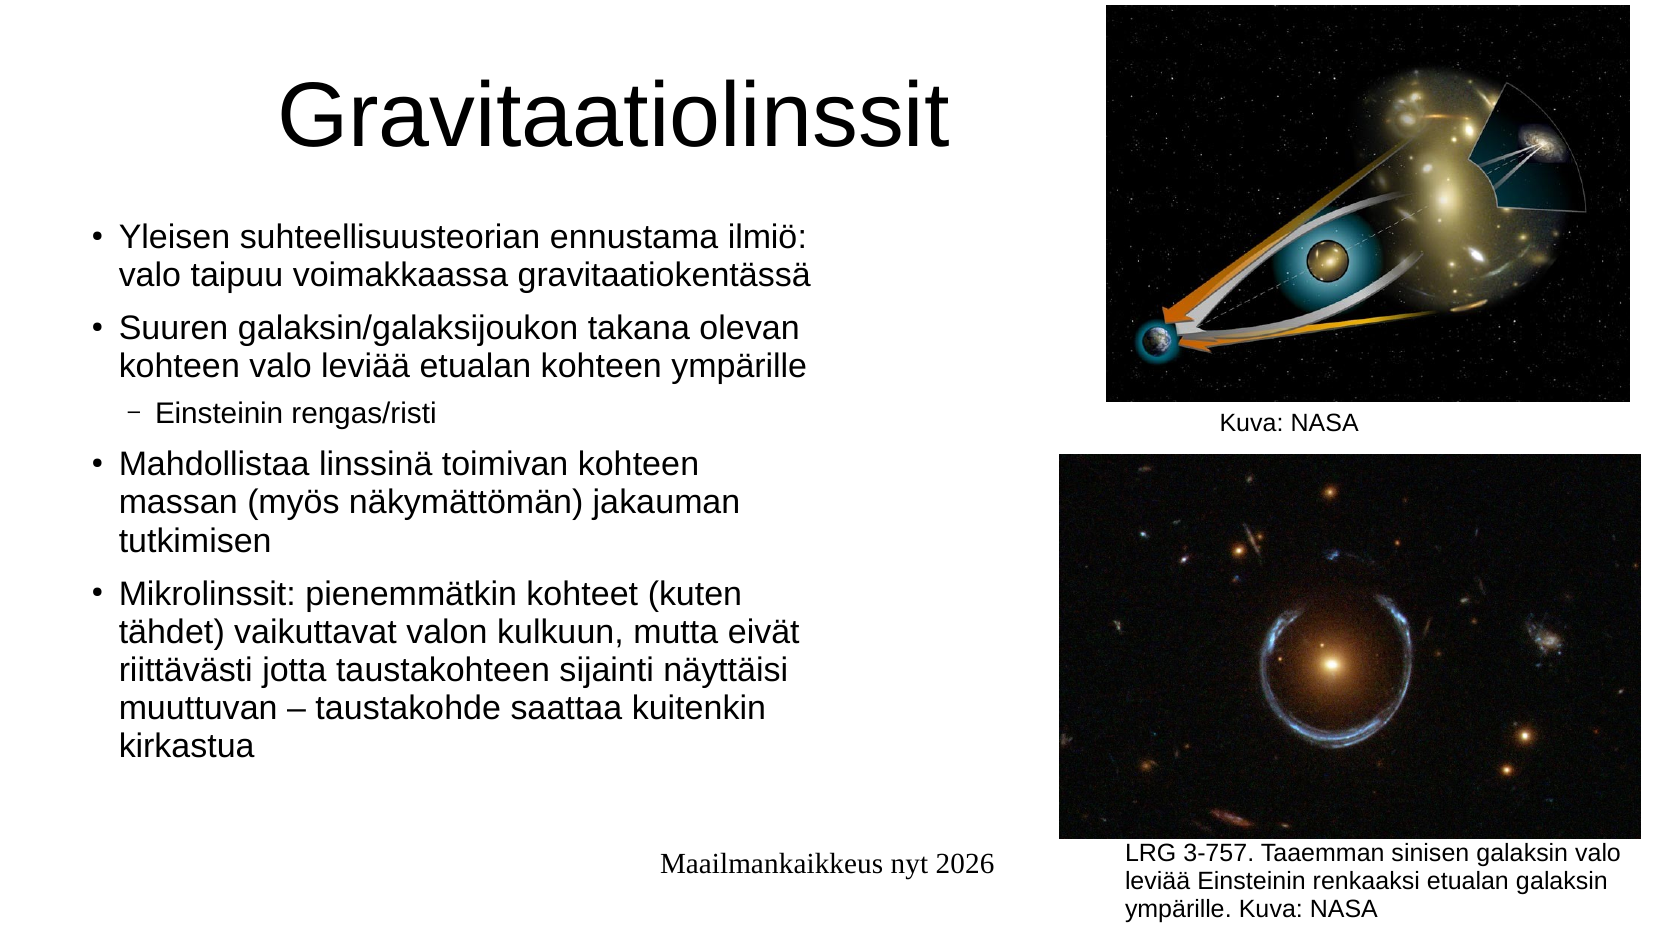

# Gravitaatiolinssit
Yleisen suhteellisuusteorian ennustama ilmiö: valo taipuu voimakkaassa gravitaatiokentässä
Suuren galaksin/galaksijoukon takana olevan kohteen valo leviää etualan kohteen ympärille
Einsteinin rengas/risti
Mahdollistaa linssinä toimivan kohteen massan (myös näkymättömän) jakauman tutkimisen
Mikrolinssit: pienemmätkin kohteet (kuten tähdet) vaikuttavat valon kulkuun, mutta eivät riittävästi jotta taustakohteen sijainti näyttäisi muuttuvan – taustakohde saattaa kuitenkin kirkastua
Kuva: NASA
LRG 3-757. Taaemman sinisen galaksin valo
leviää Einsteinin renkaaksi etualan galaksin
ympärille. Kuva: NASA